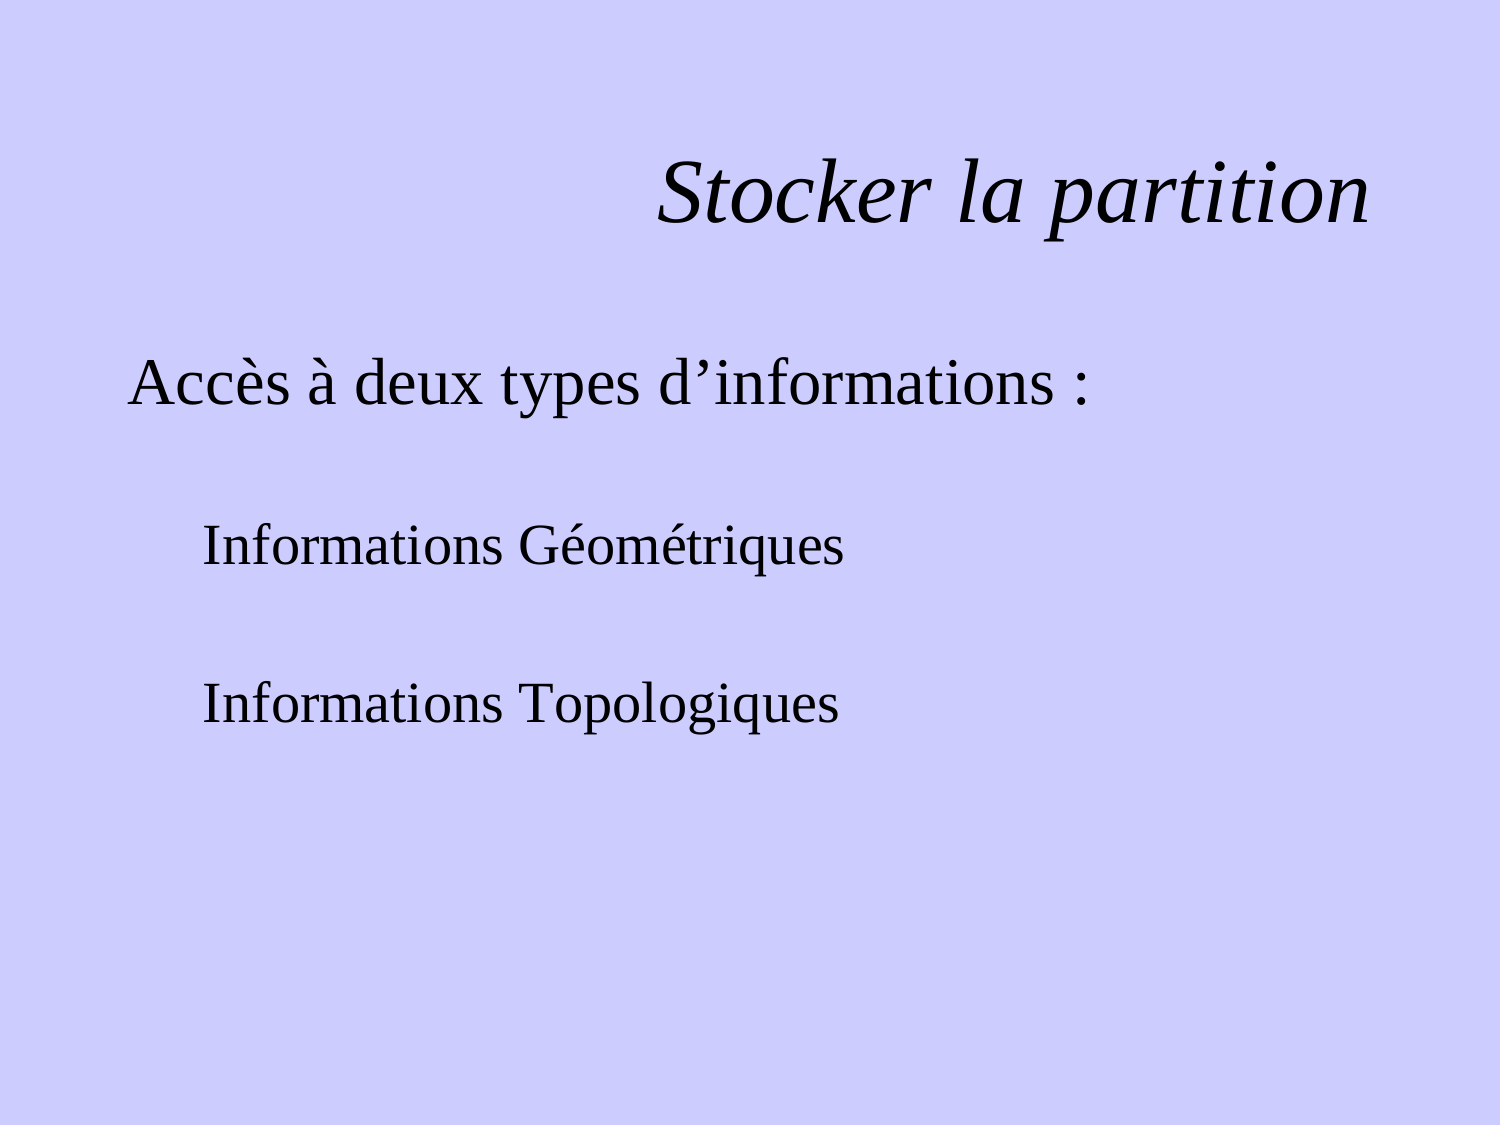

# Stocker la partition
Accès à deux types d’informations :
Informations Géométriques
Informations Topologiques